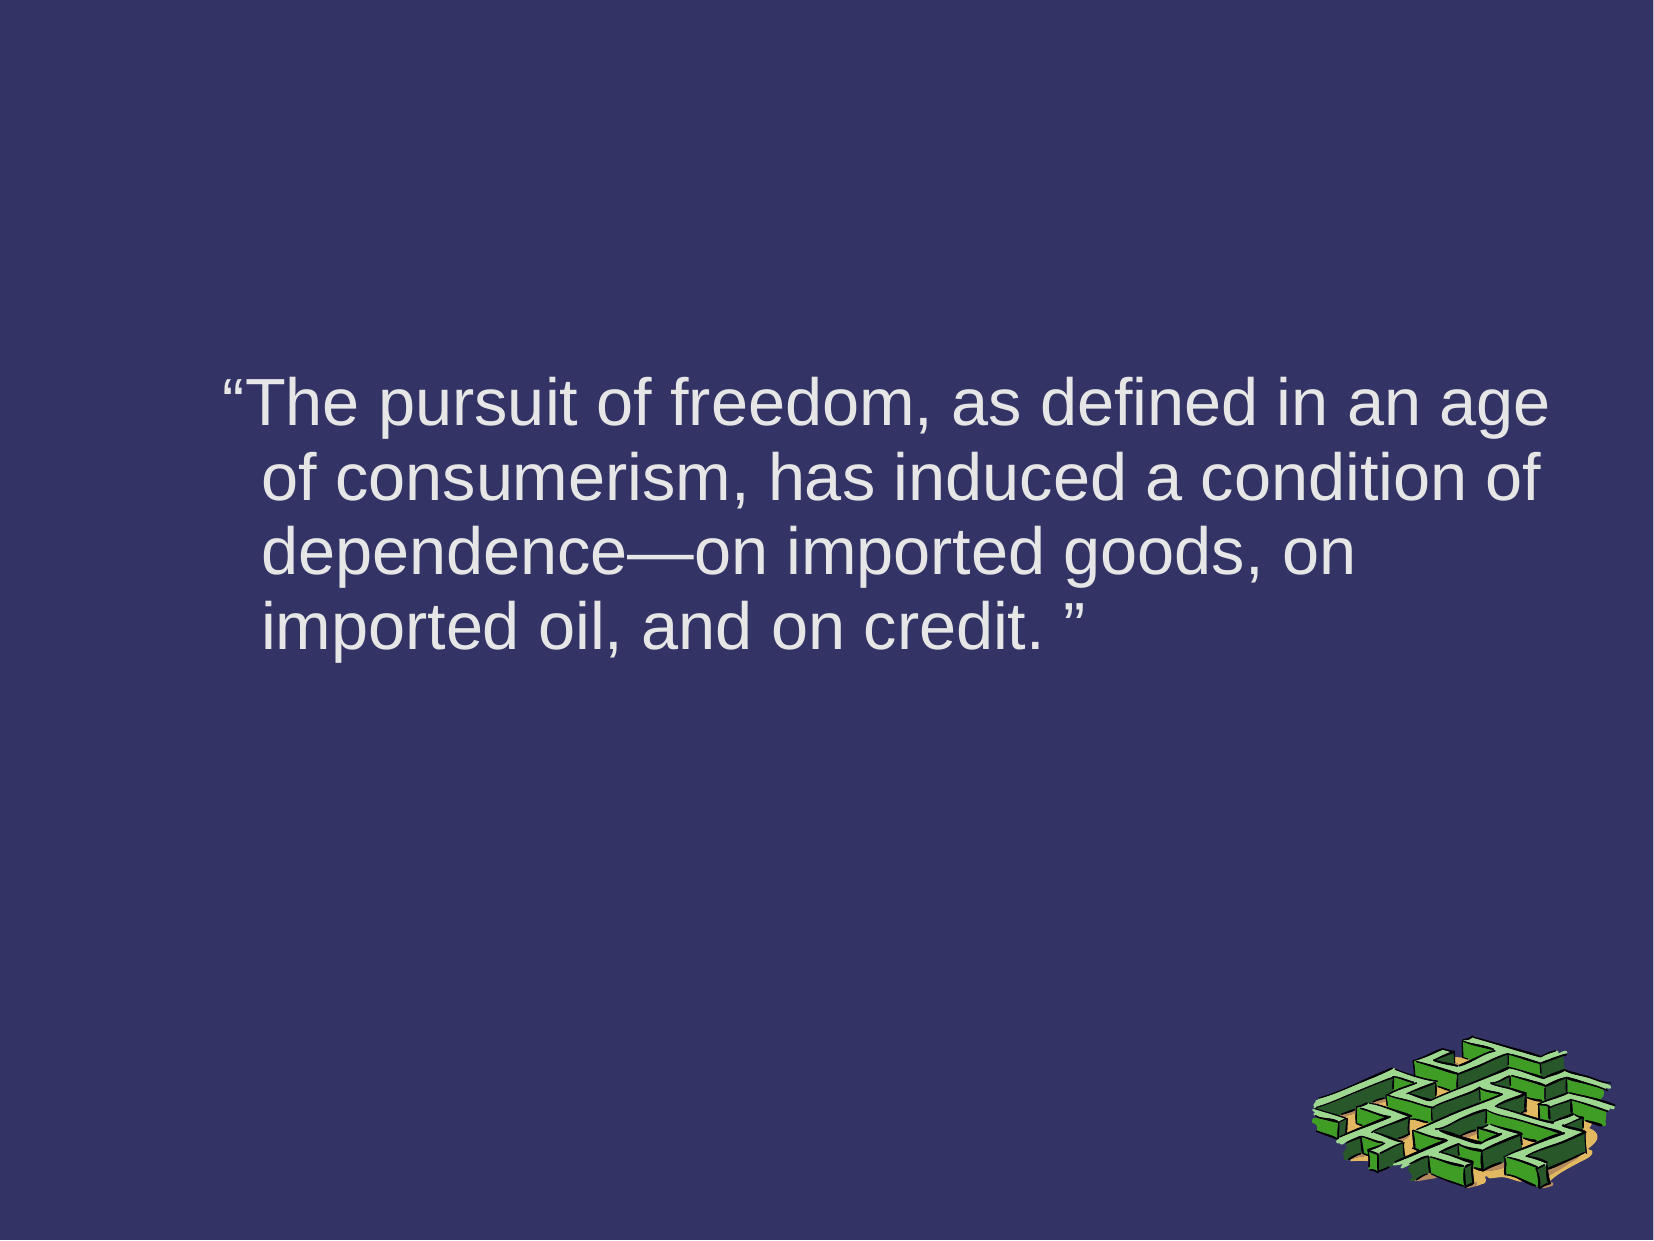

#
“The pursuit of freedom, as defined in an age of consumerism, has induced a condition of dependence—on imported goods, on imported oil, and on credit. ”